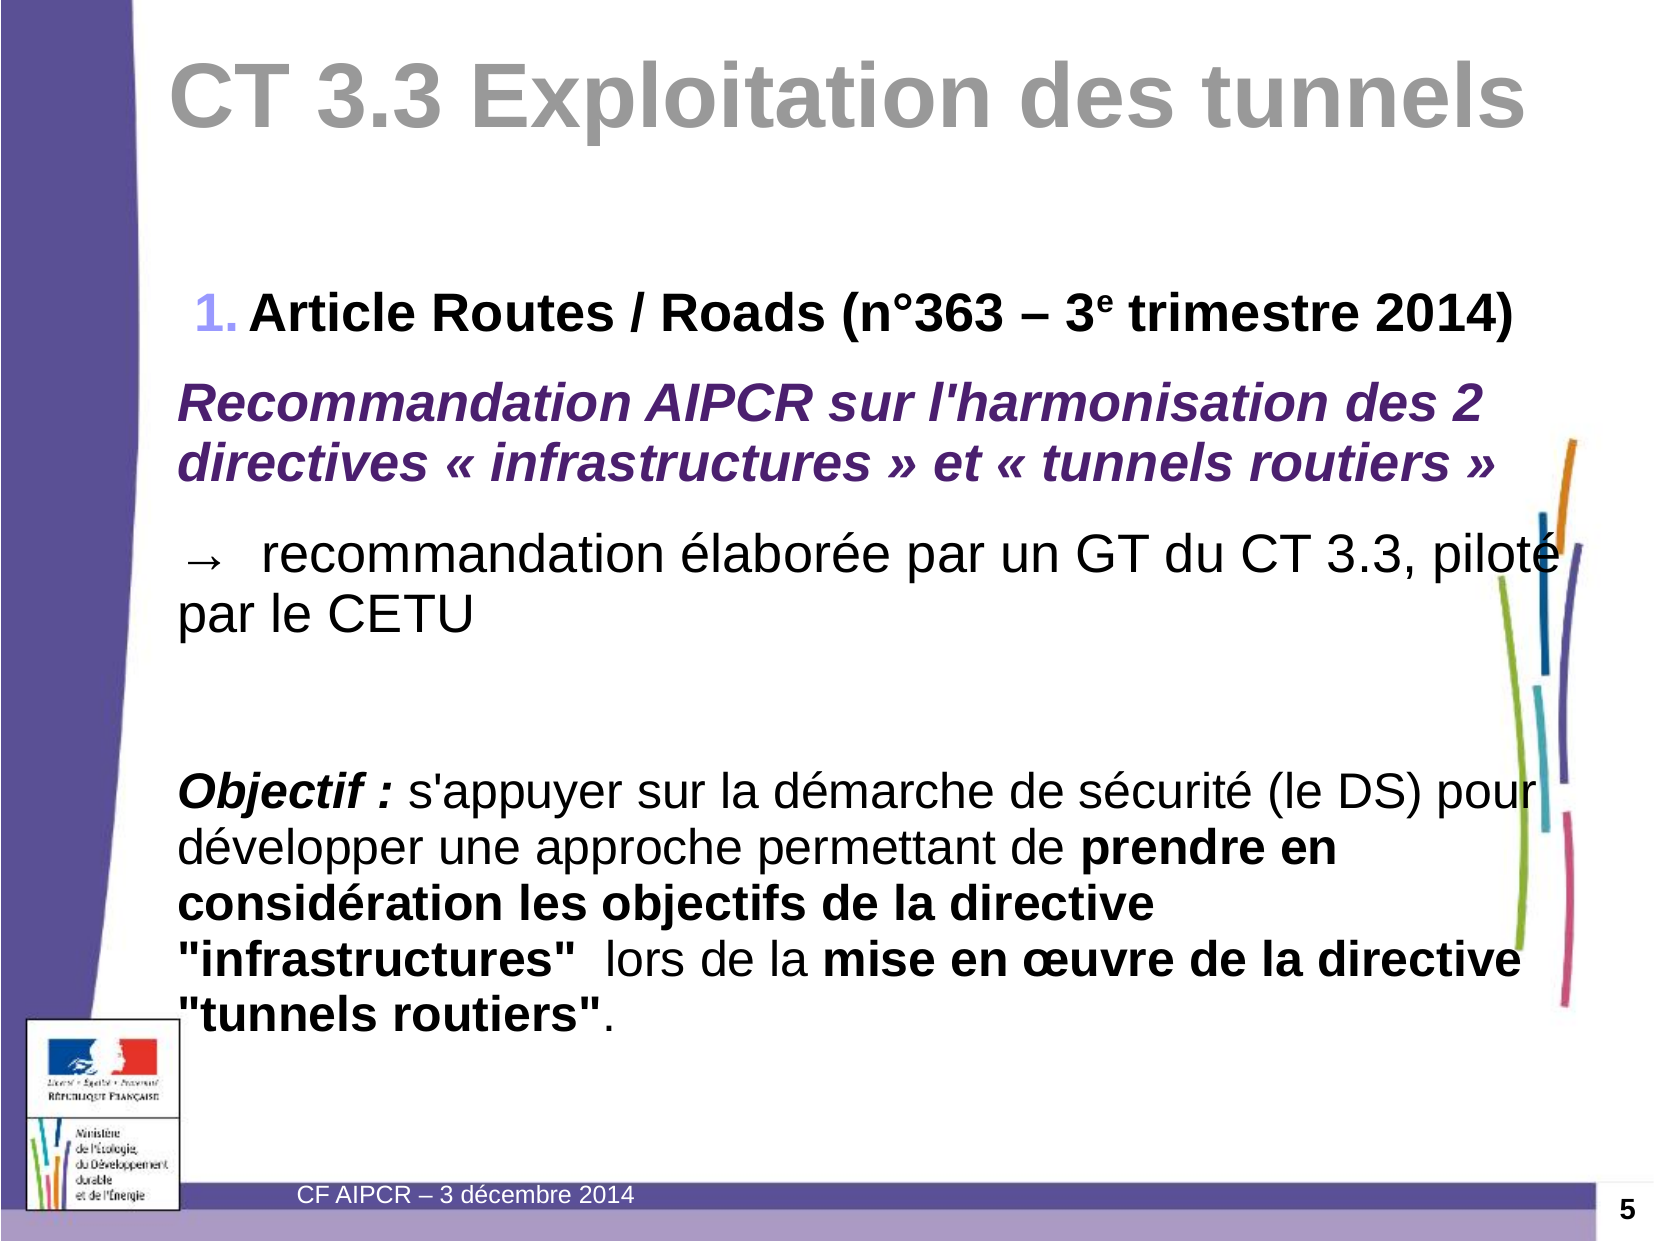

# CT 3.3 Exploitation des tunnels
Article Routes / Roads (n°363 – 3e trimestre 2014)
Recommandation AIPCR sur l'harmonisation des 2 directives « infrastructures » et « tunnels routiers »
→ recommandation élaborée par un GT du CT 3.3, piloté par le CETU
Objectif : s'appuyer sur la démarche de sécurité (le DS) pour développer une approche permettant de prendre en considération les objectifs de la directive "infrastructures" lors de la mise en œuvre de la directive "tunnels routiers".
CF AIPCR – 3 décembre 2014
5